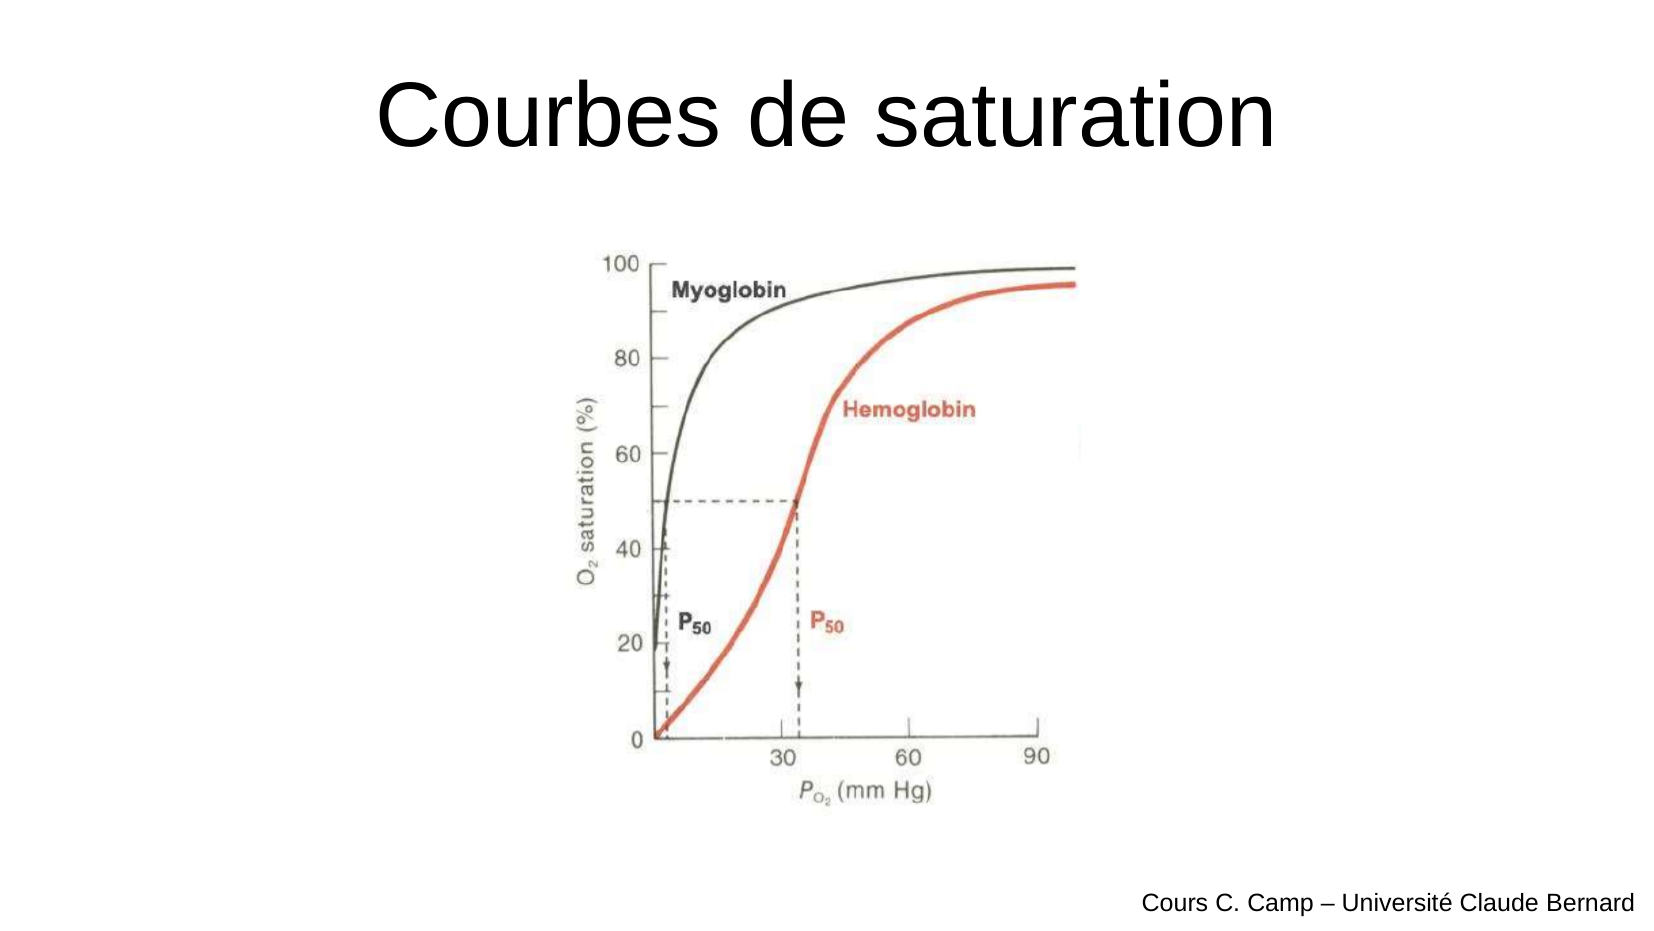

# Courbes de saturation
Cours C. Camp – Université Claude Bernard